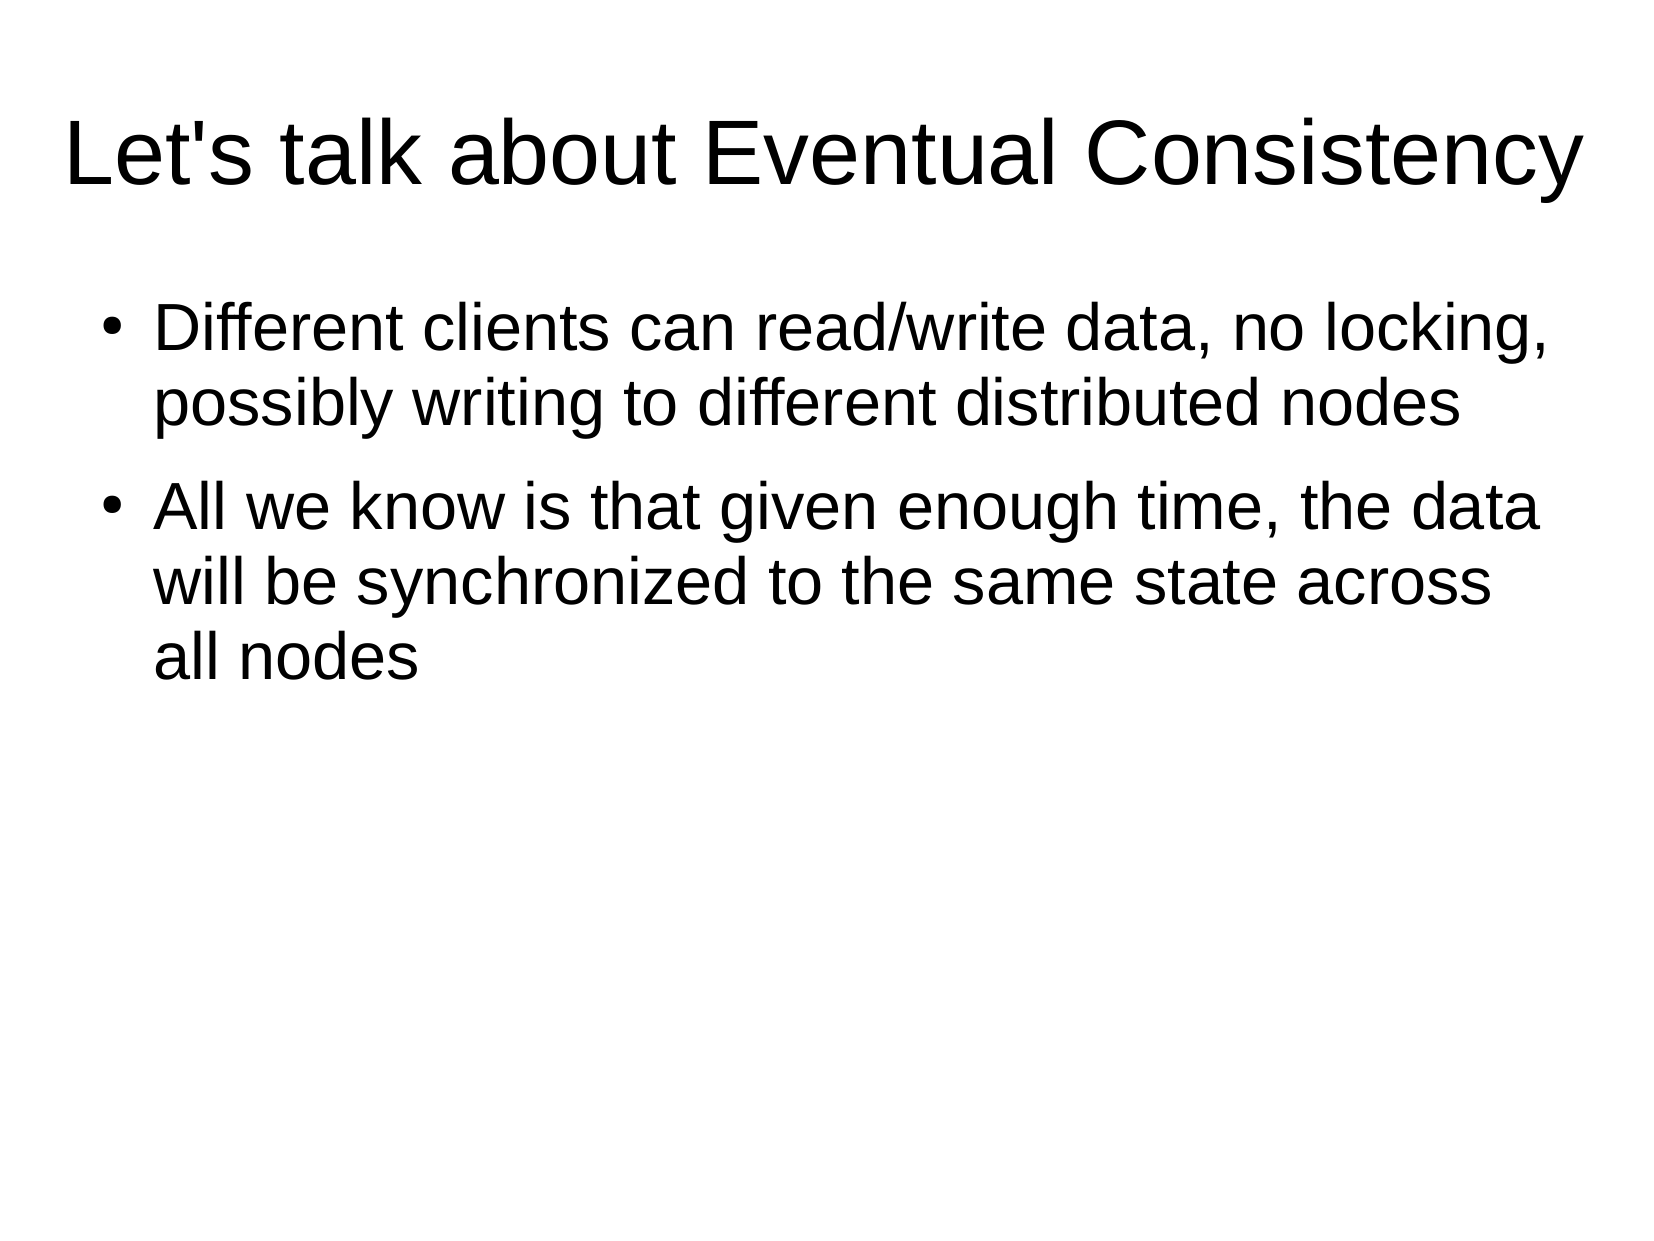

# Let's talk about Eventual Consistency
Different clients can read/write data, no locking, possibly writing to different distributed nodes
All we know is that given enough time, the data will be synchronized to the same state across all nodes